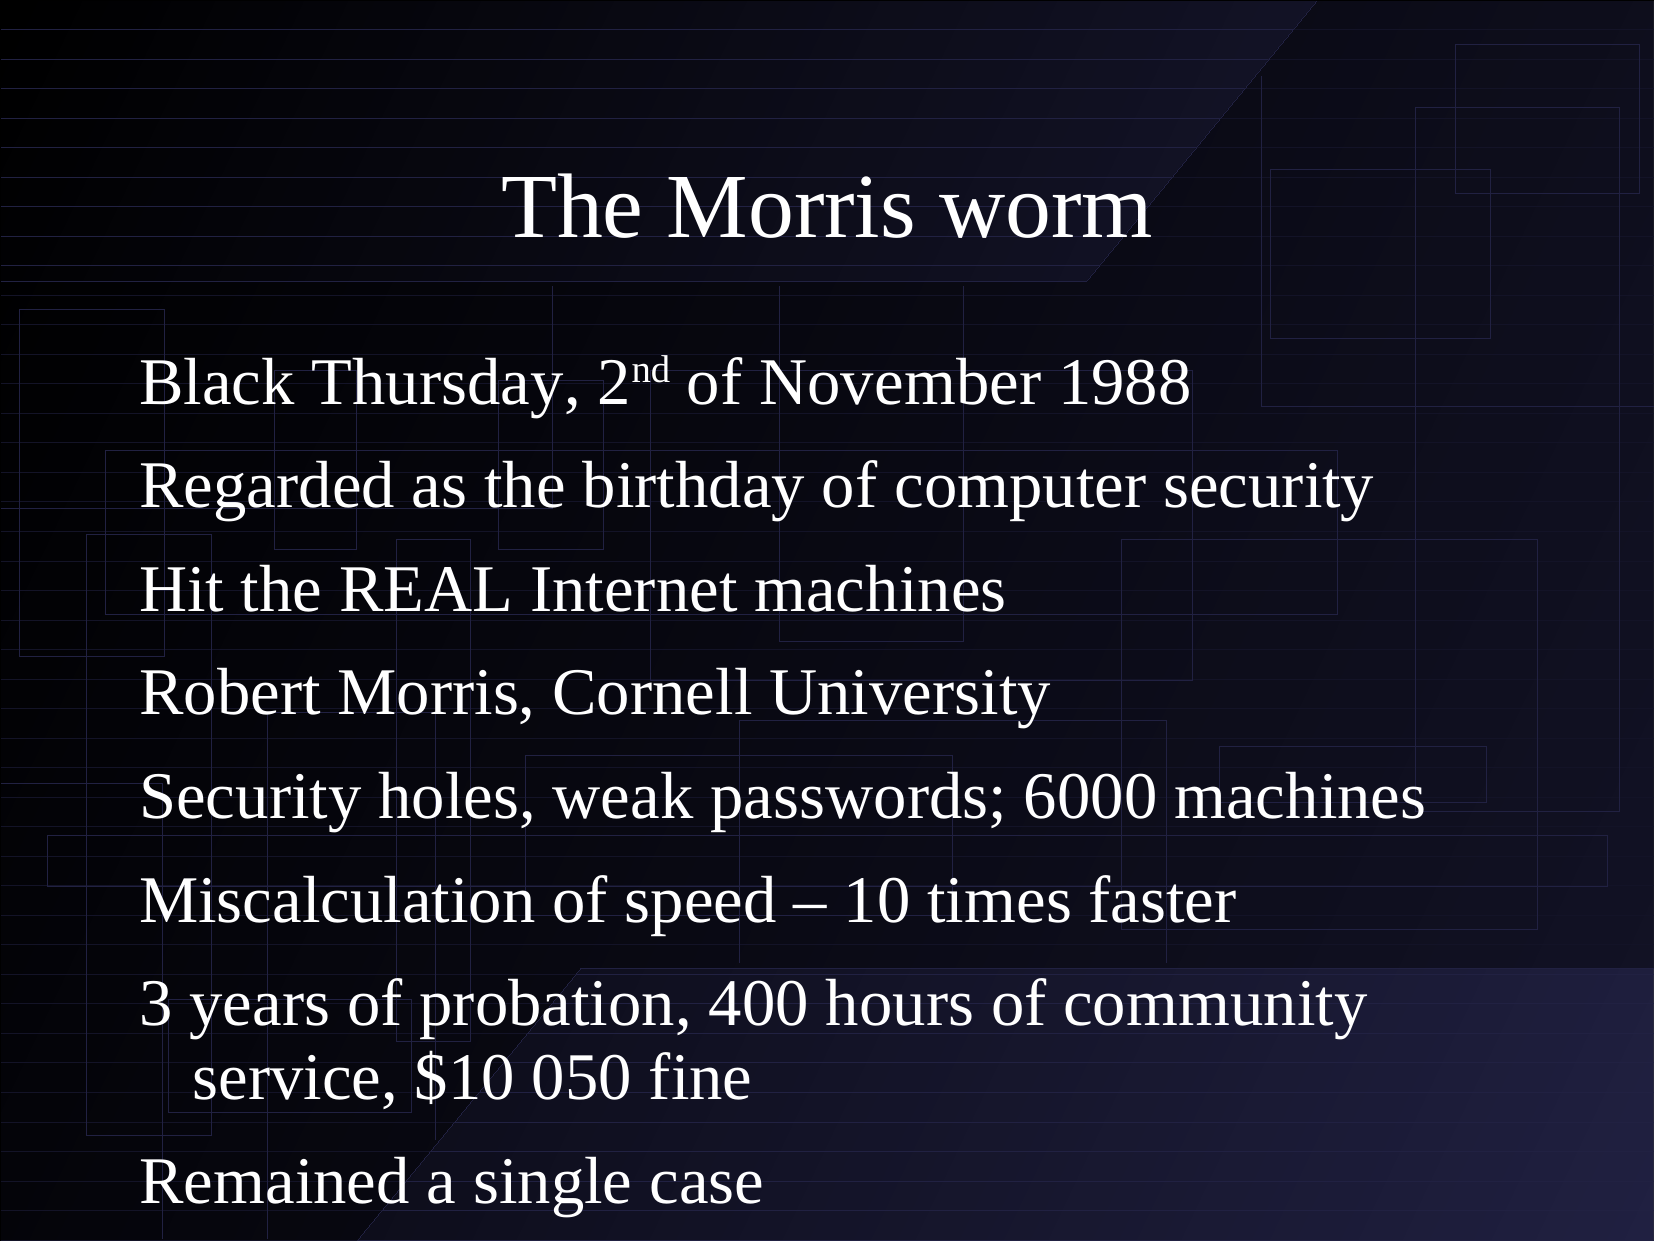

# The Morris worm
Black Thursday, 2nd of November 1988
Regarded as the birthday of computer security
Hit the REAL Internet machines
Robert Morris, Cornell University
Security holes, weak passwords; 6000 machines
Miscalculation of speed – 10 times faster
3 years of probation, 400 hours of community service, $10 050 fine
Remained a single case